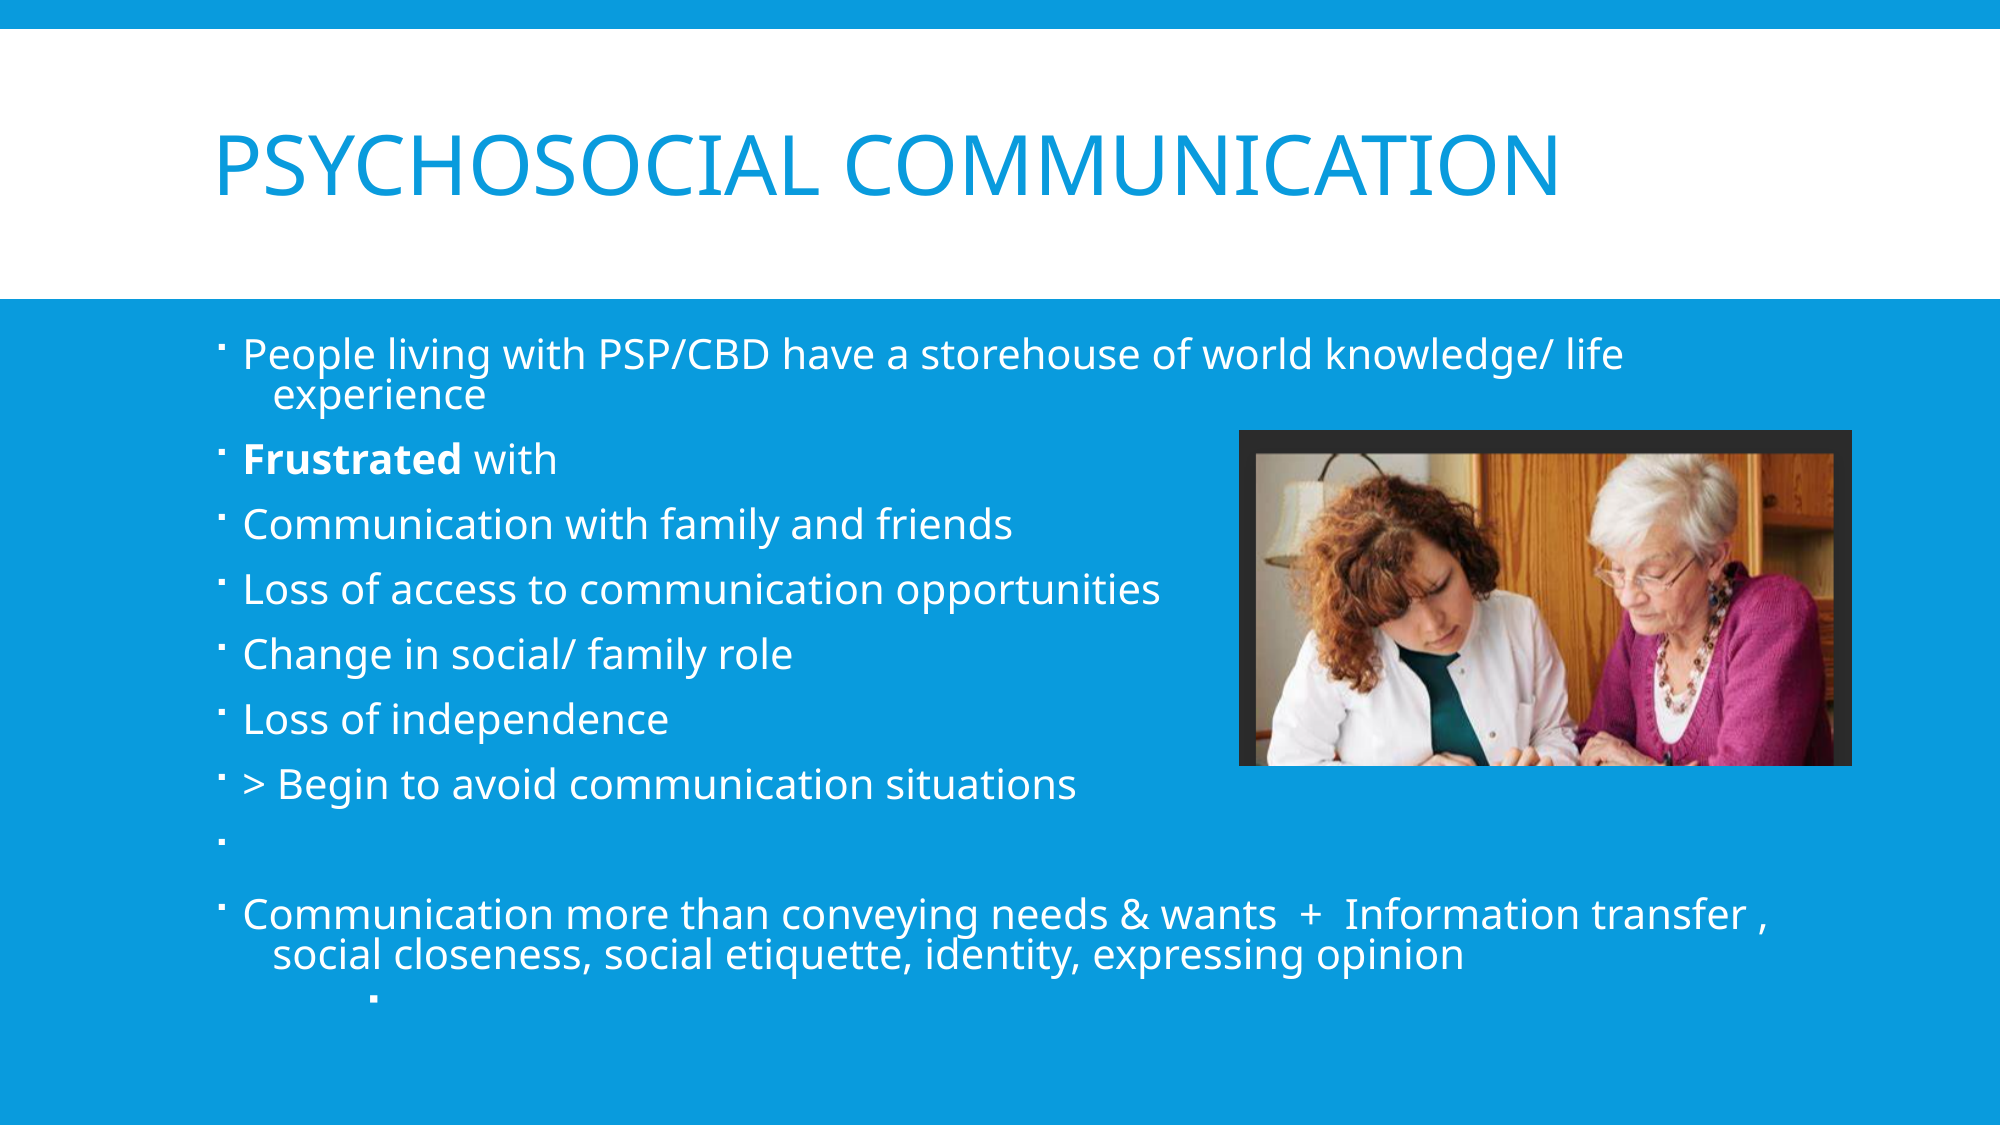

# Psychosocial communication
People living with PSP/CBD have a storehouse of world knowledge/ life experience
Frustrated with
Communication with family and friends
Loss of access to communication opportunities
Change in social/ family role
Loss of independence
> Begin to avoid communication situations
Communication more than conveying needs & wants + Information transfer , social closeness, social etiquette, identity, expressing opinion